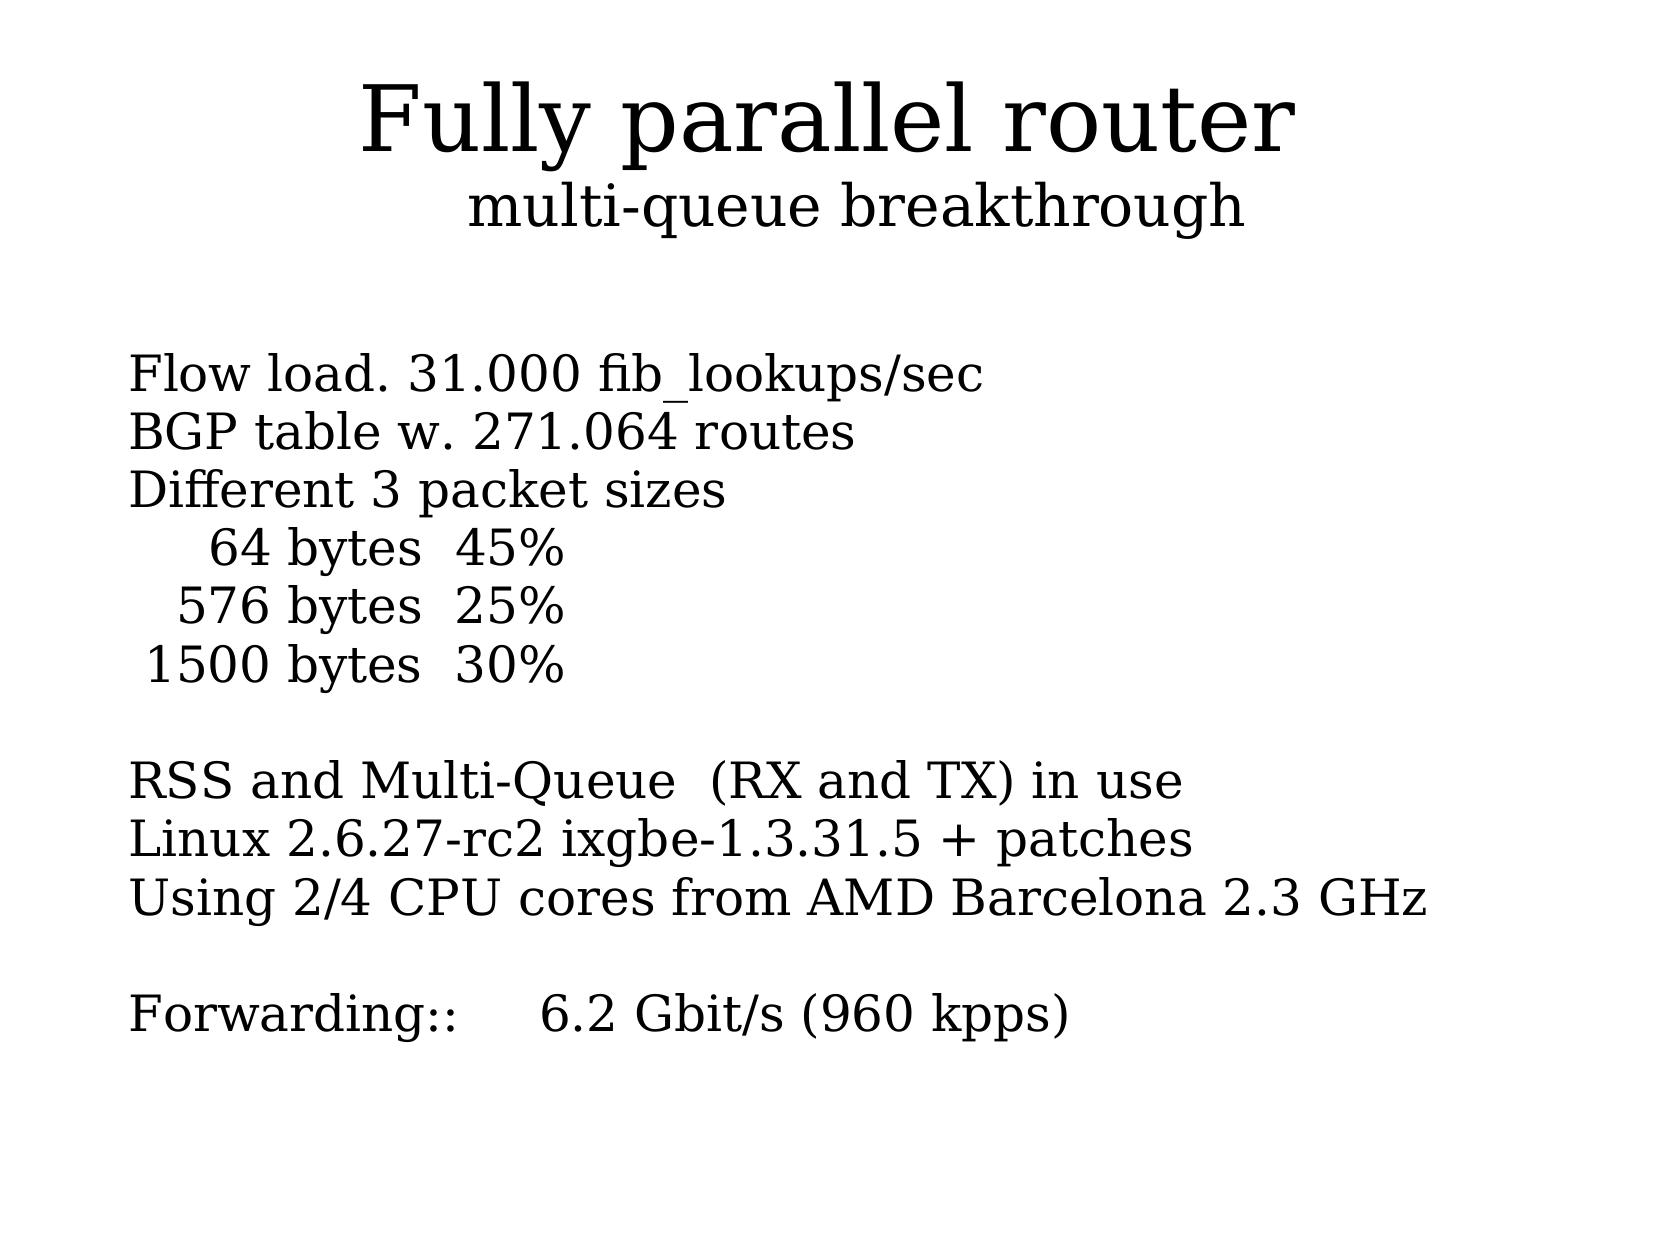

# Fully parallel router multi-queue breakthrough
Flow load. 31.000 fib_lookups/sec
BGP table w. 271.064 routes
Different 3 packet sizes
 64 bytes 45%
 576 bytes 25%
 1500 bytes 30%
RSS and Multi-Queue (RX and TX) in use
Linux 2.6.27-rc2 ixgbe-1.3.31.5 + patches
Using 2/4 CPU cores from AMD Barcelona 2.3 GHz
Forwarding:: 6.2 Gbit/s (960 kpps)